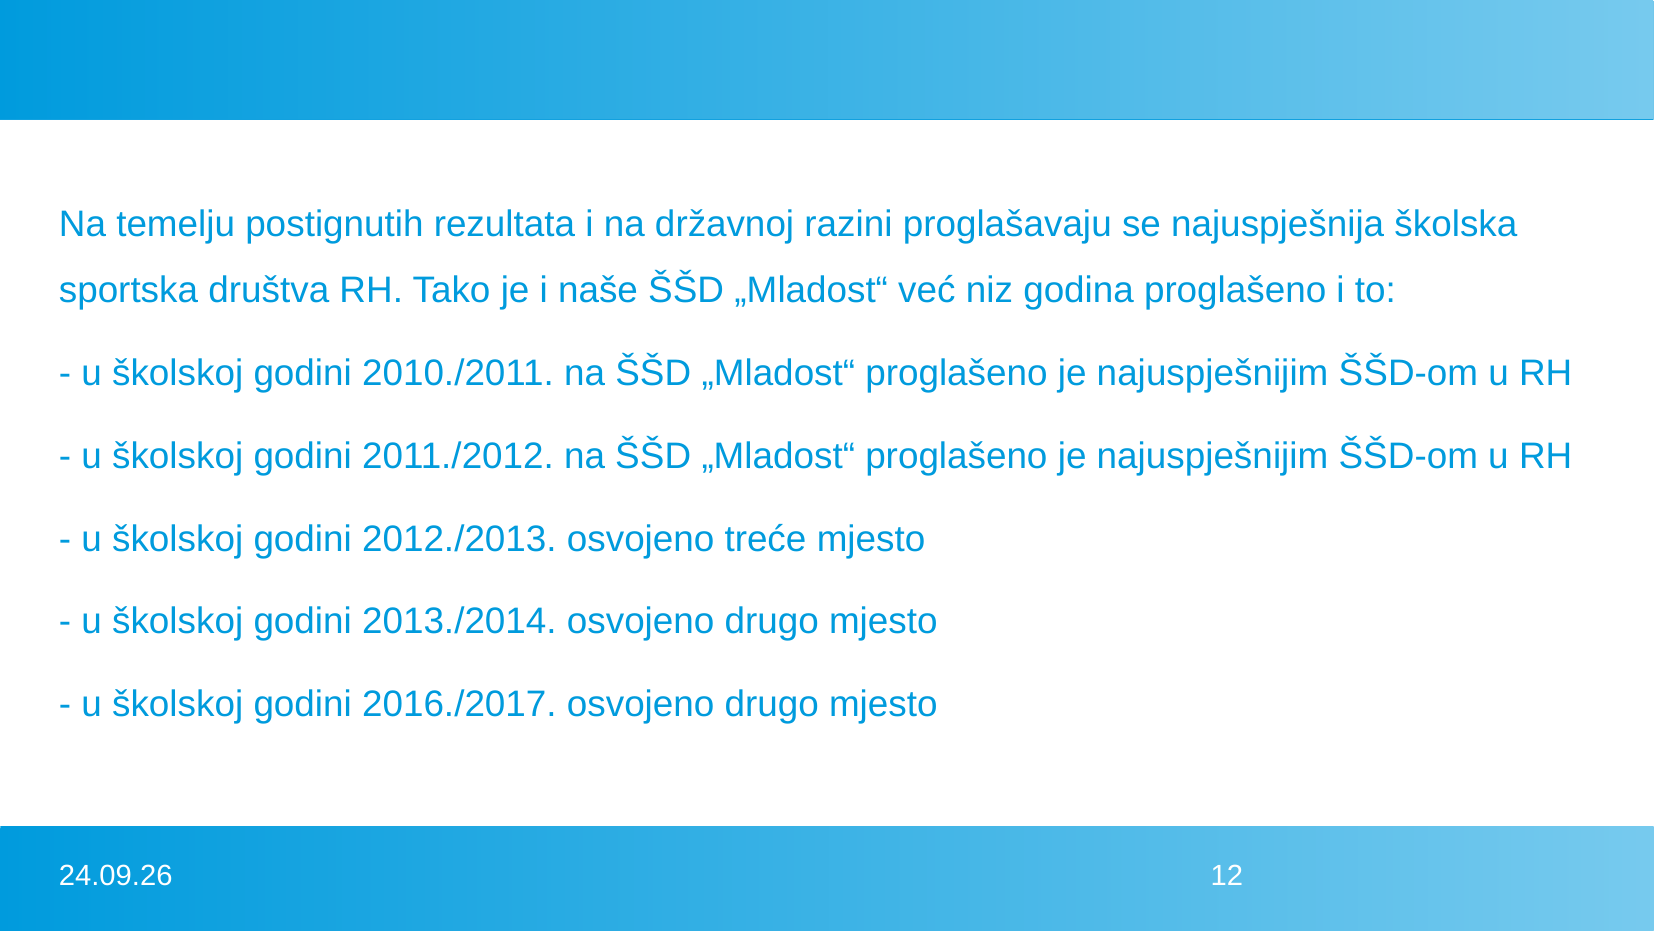

#
Na temelju postignutih rezultata i na državnoj razini proglašavaju se najuspješnija školska sportska društva RH. Tako je i naše ŠŠD „Mladost“ već niz godina proglašeno i to:
- u školskoj godini 2010./2011. na ŠŠD „Mladost“ proglašeno je najuspješnijim ŠŠD-om u RH
- u školskoj godini 2011./2012. na ŠŠD „Mladost“ proglašeno je najuspješnijim ŠŠD-om u RH
- u školskoj godini 2012./2013. osvojeno treće mjesto
- u školskoj godini 2013./2014. osvojeno drugo mjesto
- u školskoj godini 2016./2017. osvojeno drugo mjesto